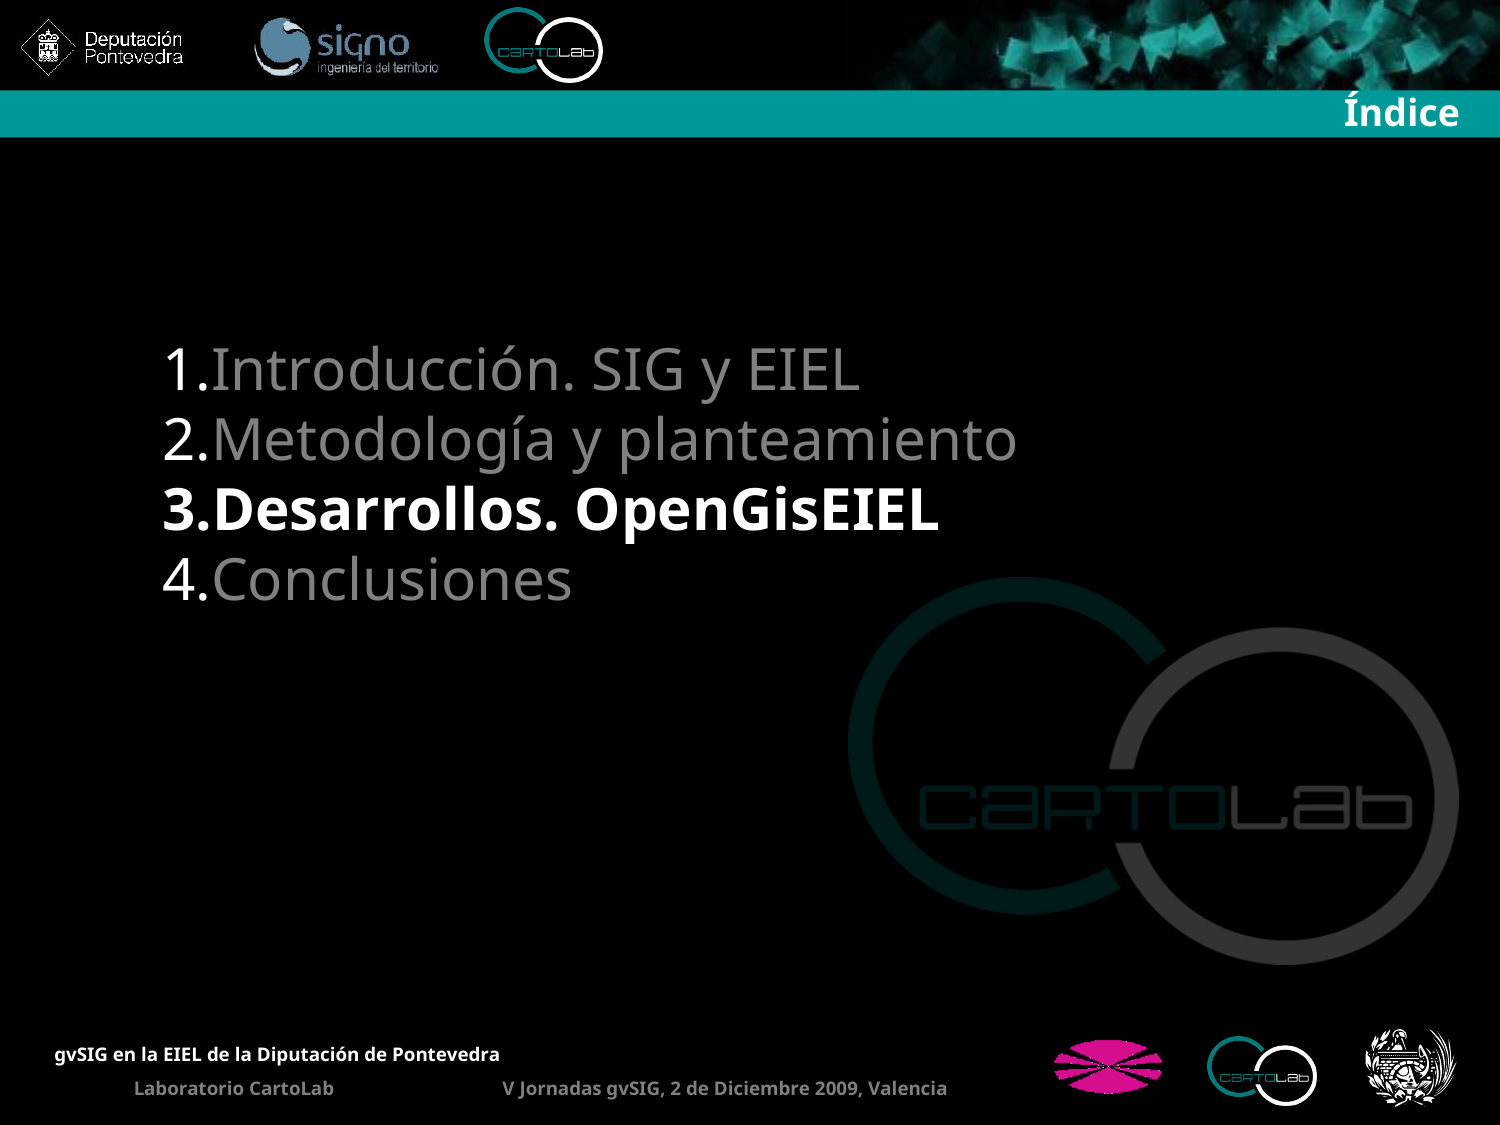

Índice
Introducción. SIG y EIEL
Metodología y planteamiento
Desarrollos. OpenGisEIEL
Conclusiones